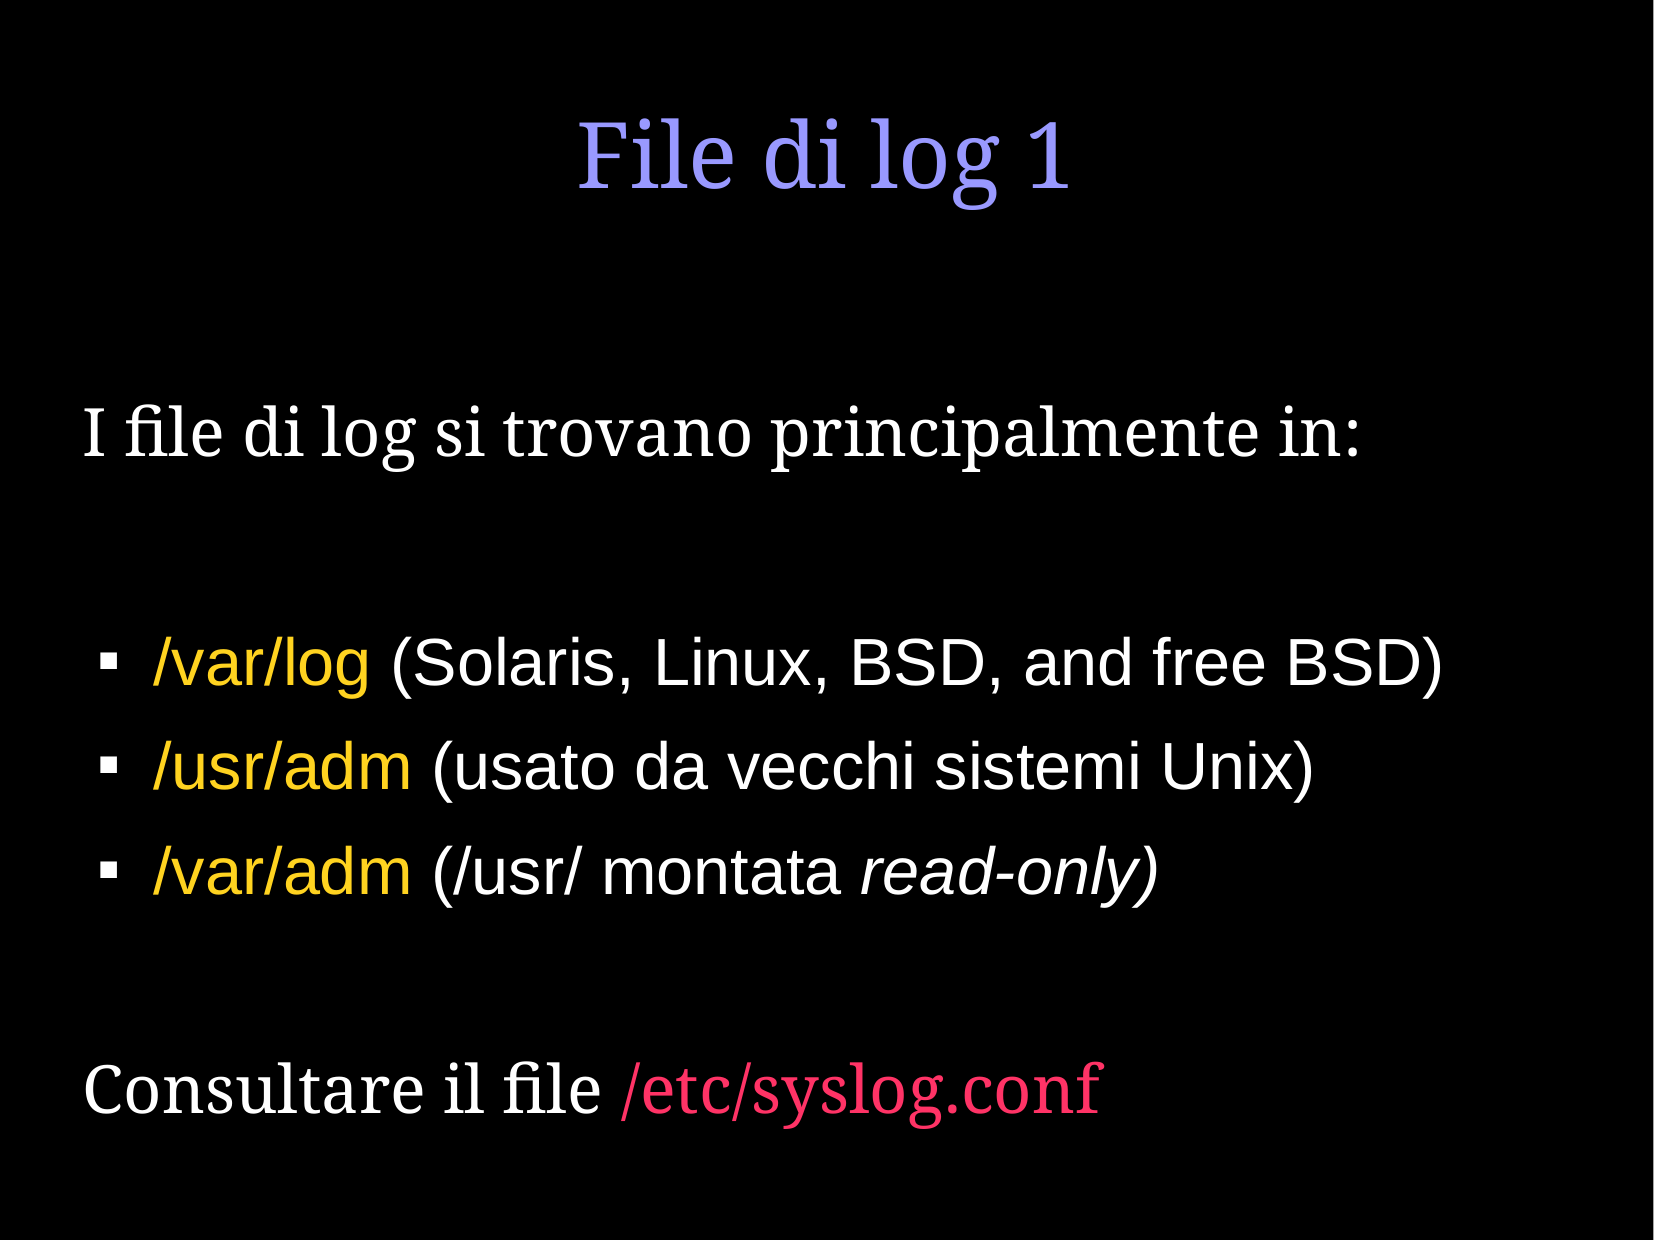

# File di log 1
I file di log si trovano principalmente in:
/var/log (Solaris, Linux, BSD, and free BSD)
/usr/adm (usato da vecchi sistemi Unix)
/var/adm (/usr/ montata read-only)
Consultare il file /etc/syslog.conf